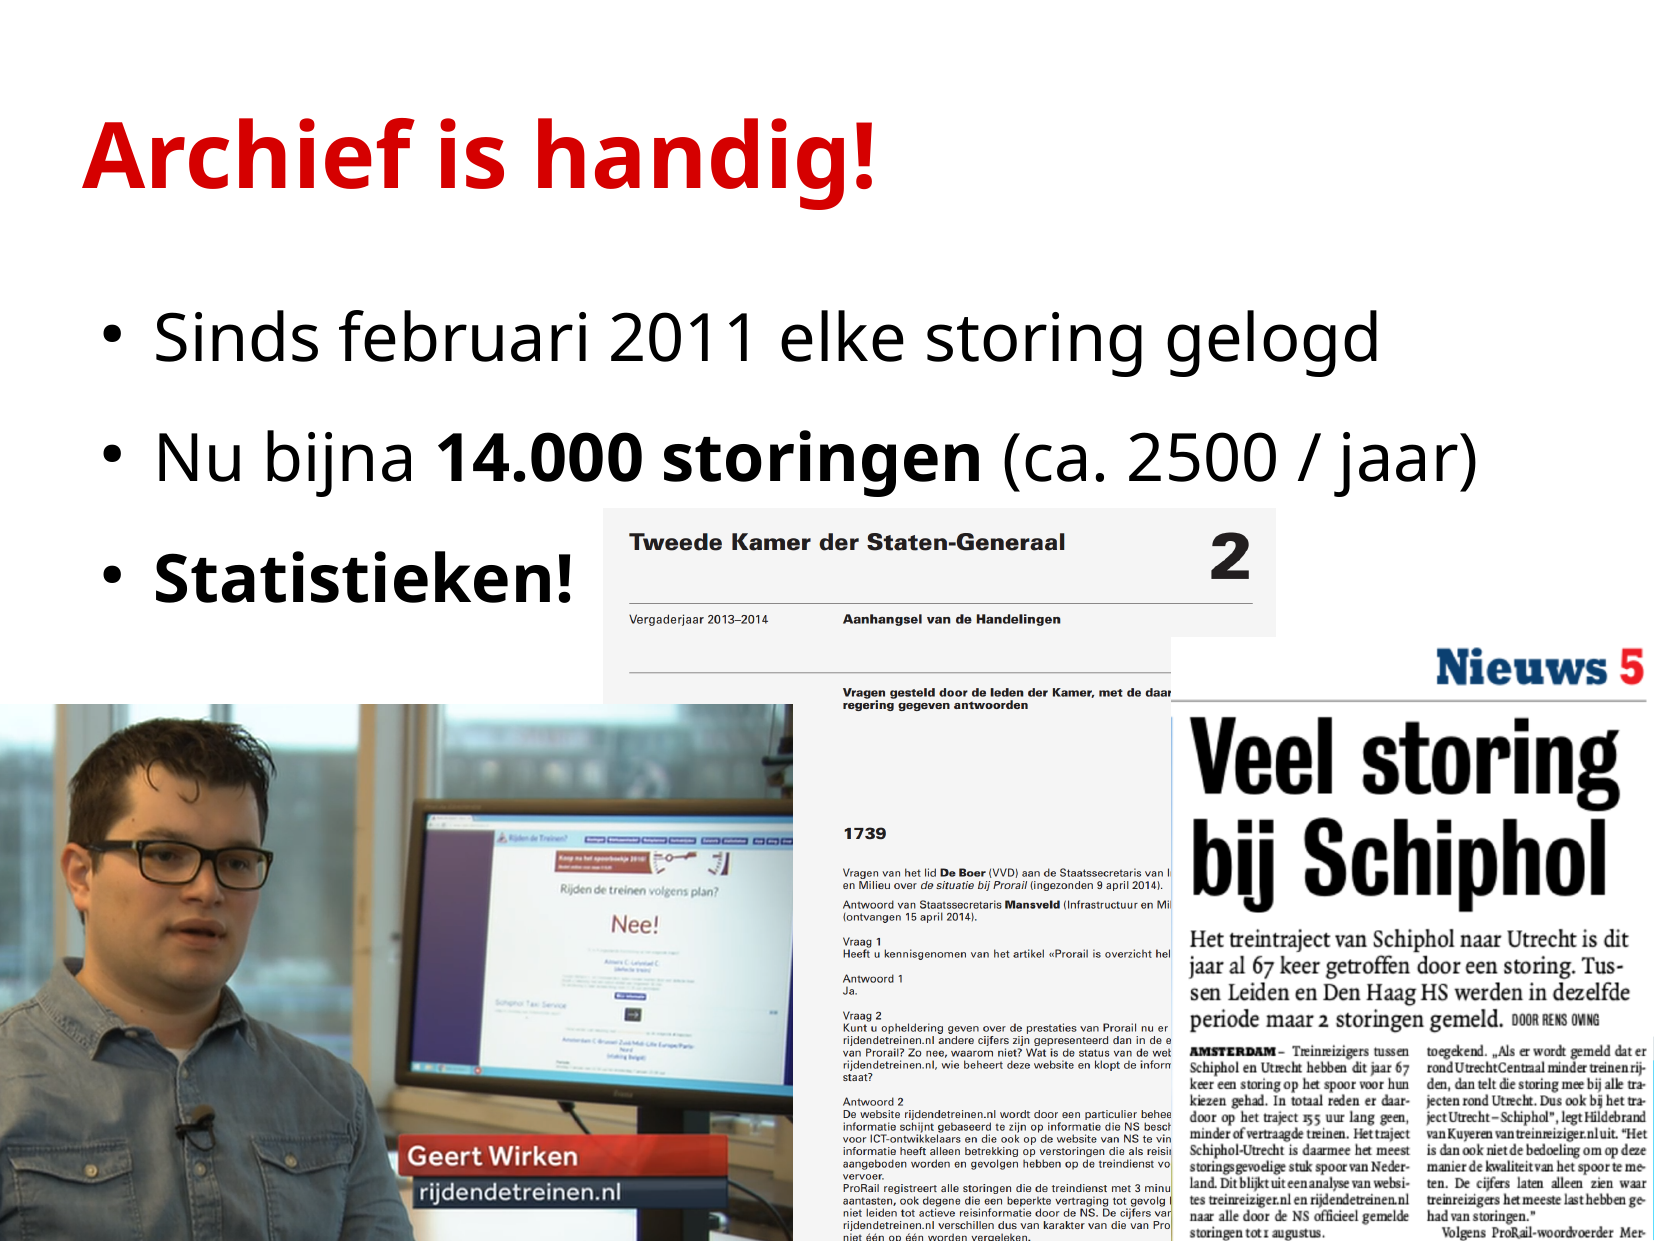

# Archief is handig!
Sinds februari 2011 elke storing gelogd
Nu bijna 14.000 storingen (ca. 2500 / jaar)
Statistieken!